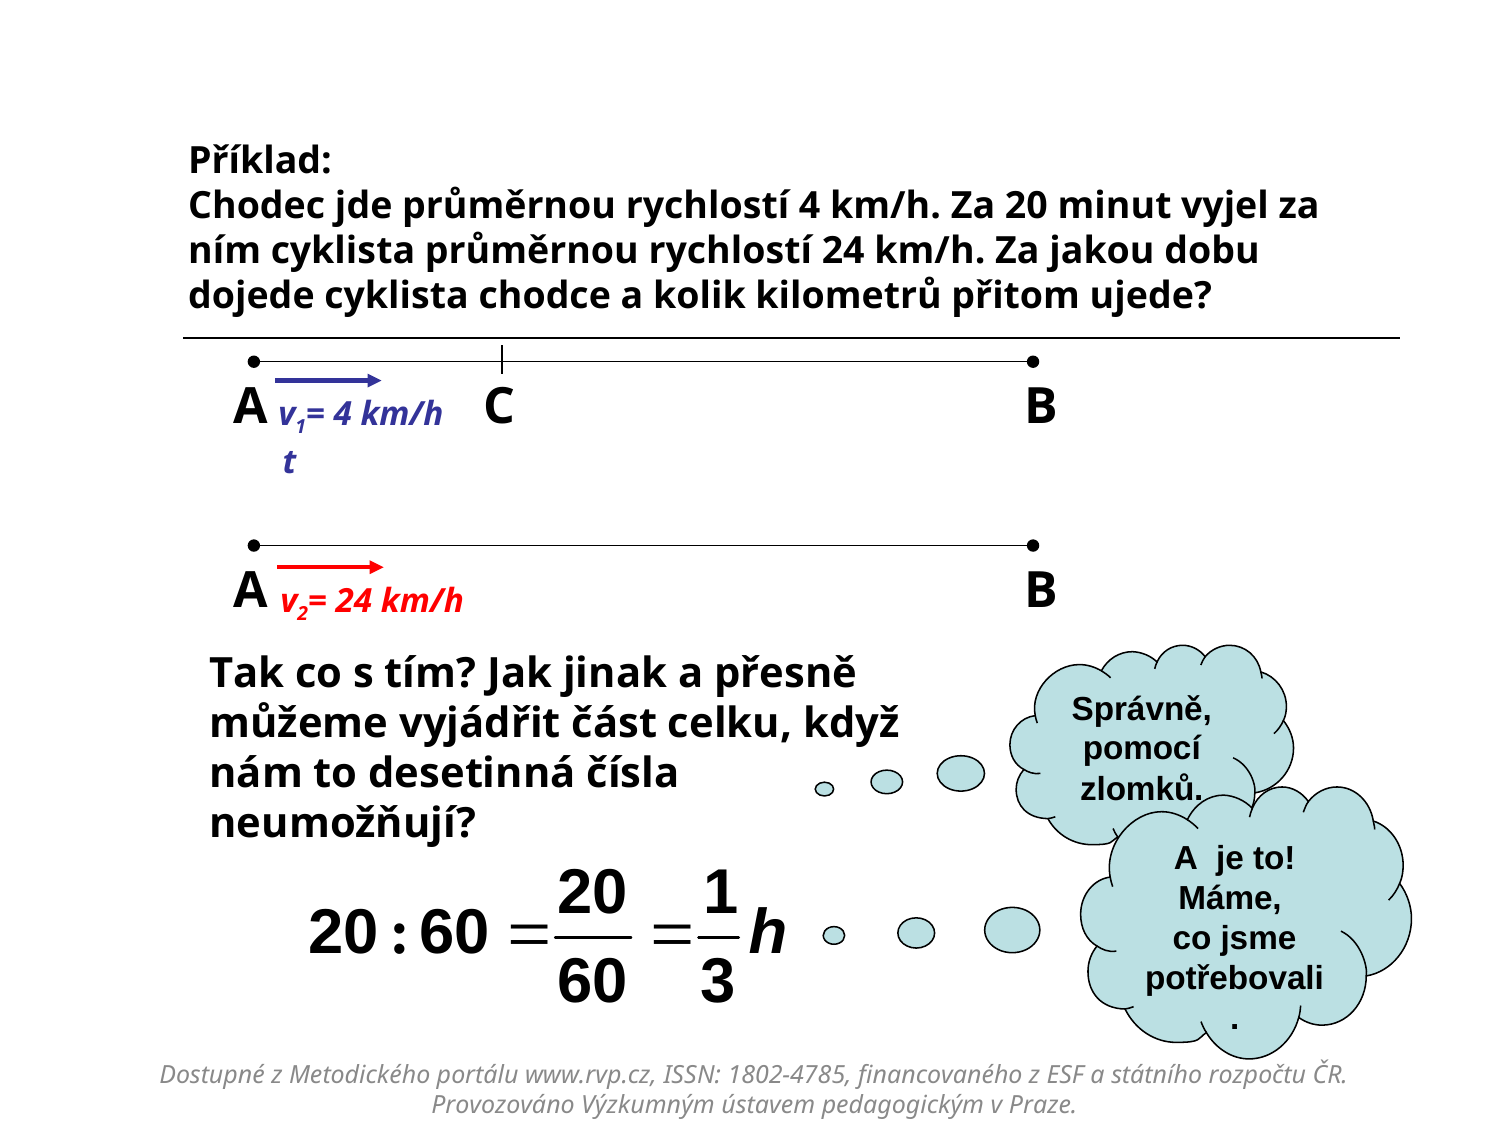

Příklad:
Chodec jde průměrnou rychlostí 4 km/h. Za 20 minut vyjel za ním cyklista průměrnou rychlostí 24 km/h. Za jakou dobu dojede cyklista chodce a kolik kilometrů přitom ujede?
A
B
C
v1= 4 km/h
t
A
B
v2= 24 km/h
Správně, pomocí zlomků.
Tak co s tím? Jak jinak a přesně můžeme vyjádřit část celku, když nám to desetinná čísla neumožňují?
A je to! Máme,
co jsme potřebovali.